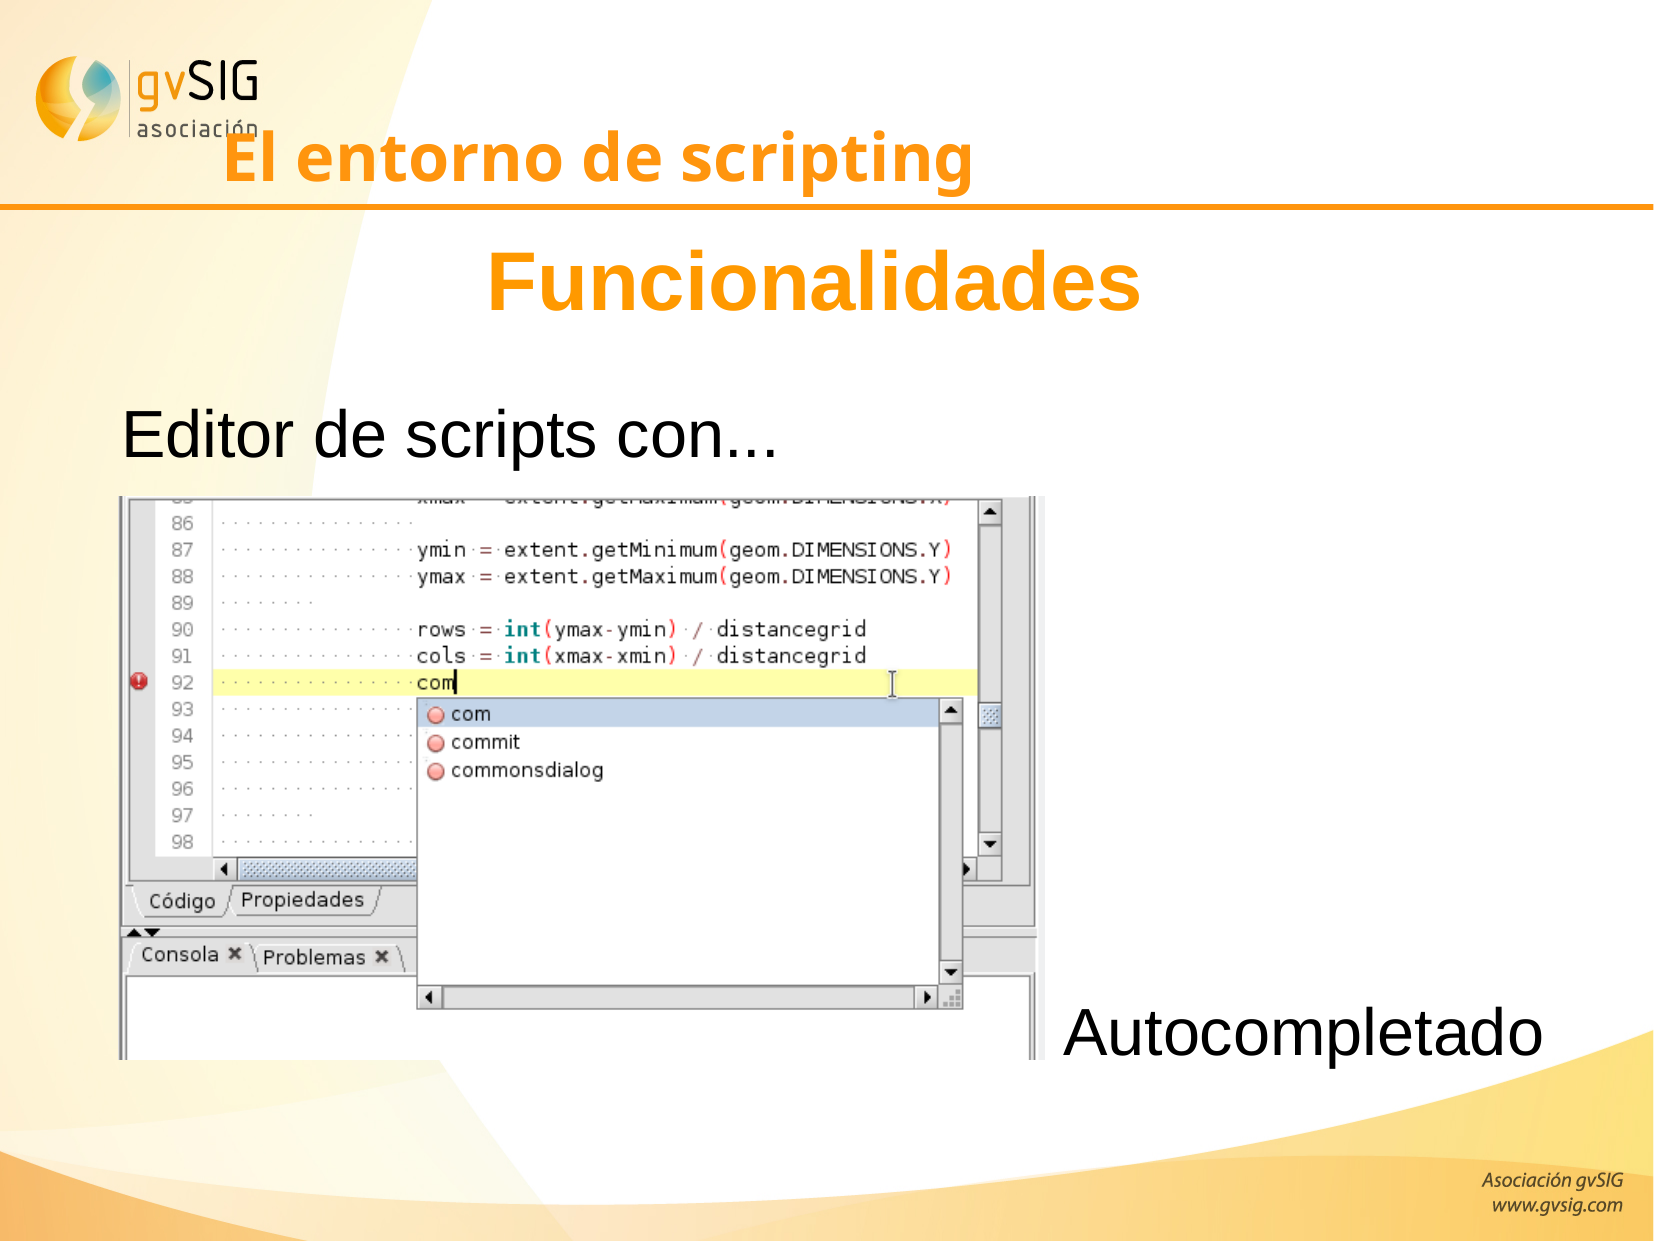

# El entorno de scripting
Funcionalidades
Editor de scripts con...
Autocompletado